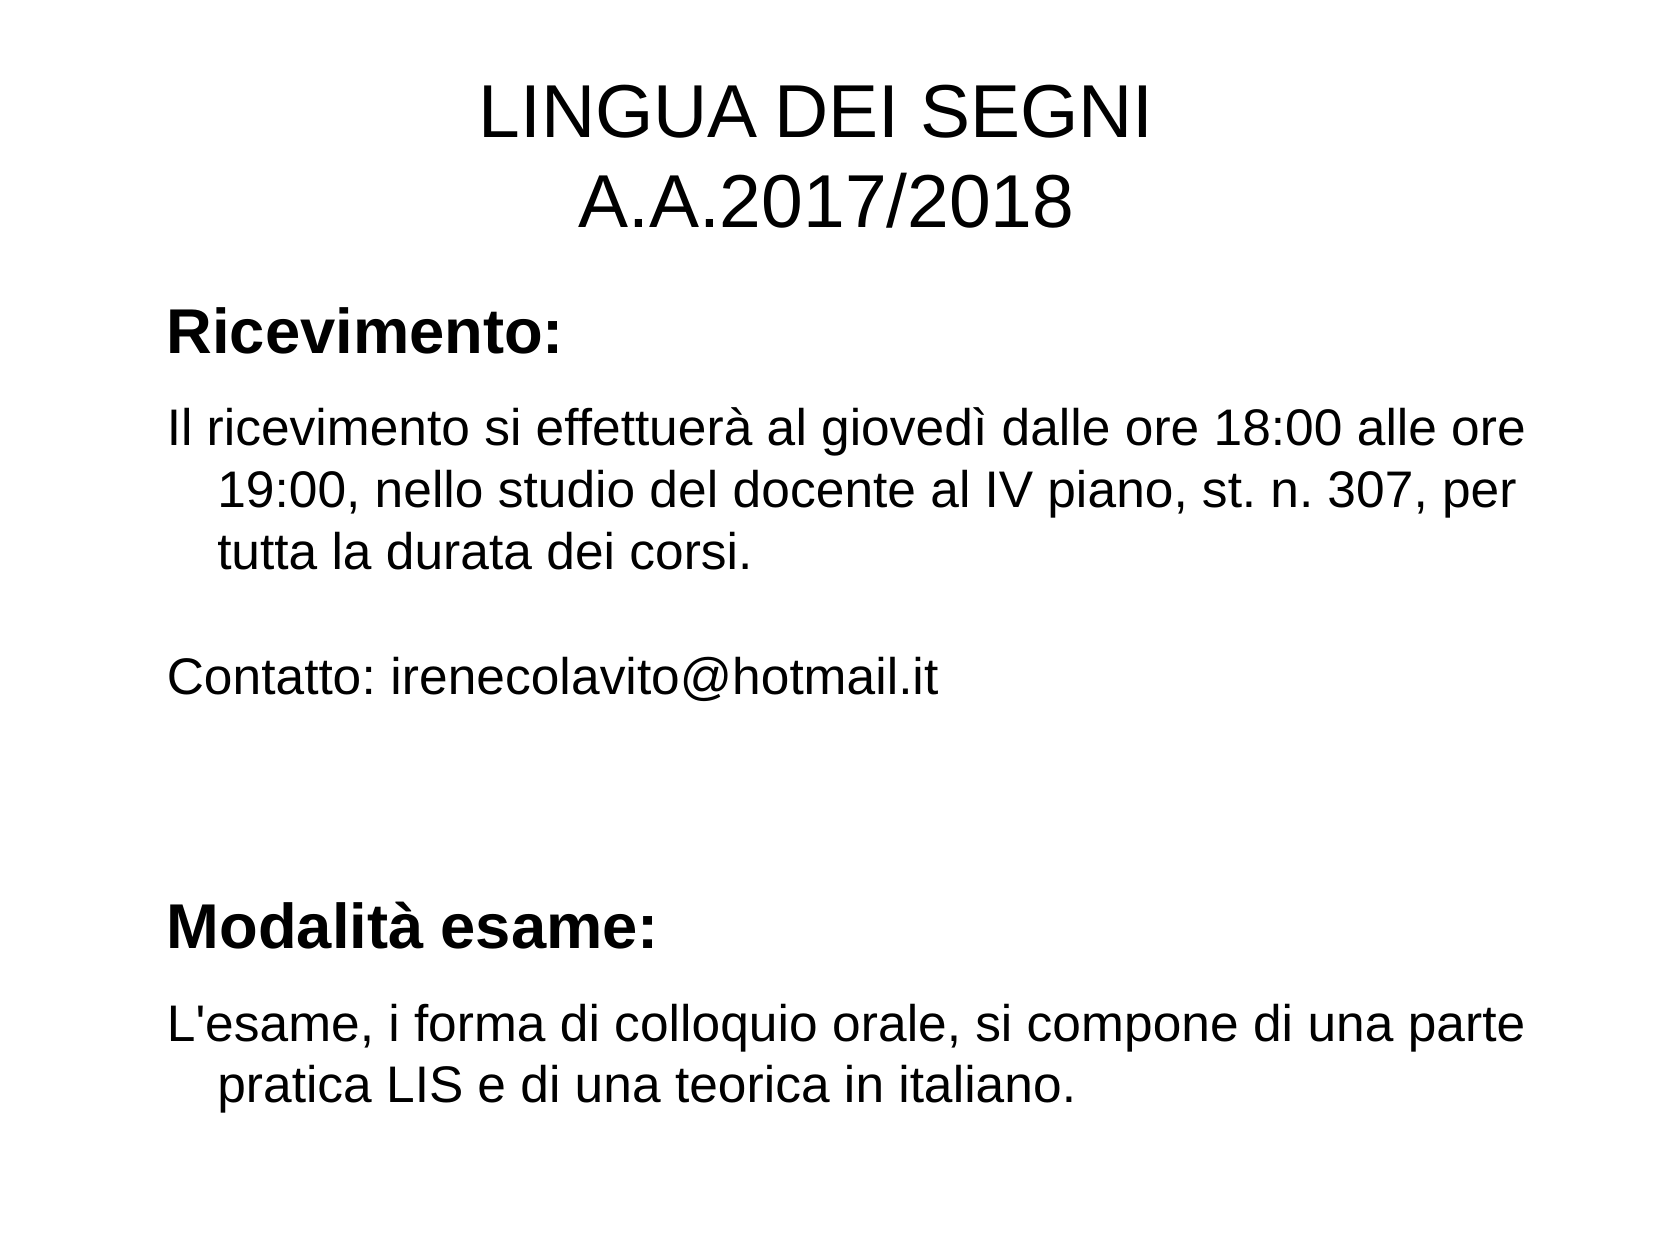

# LINGUA DEI SEGNI A.A.2017/2018
Ricevimento:
Il ricevimento si effettuerà al giovedì dalle ore 18:00 alle ore 19:00, nello studio del docente al IV piano, st. n. 307, per tutta la durata dei corsi.
Contatto: irenecolavito@hotmail.it
Modalità esame:
L'esame, i forma di colloquio orale, si compone di una parte pratica LIS e di una teorica in italiano.